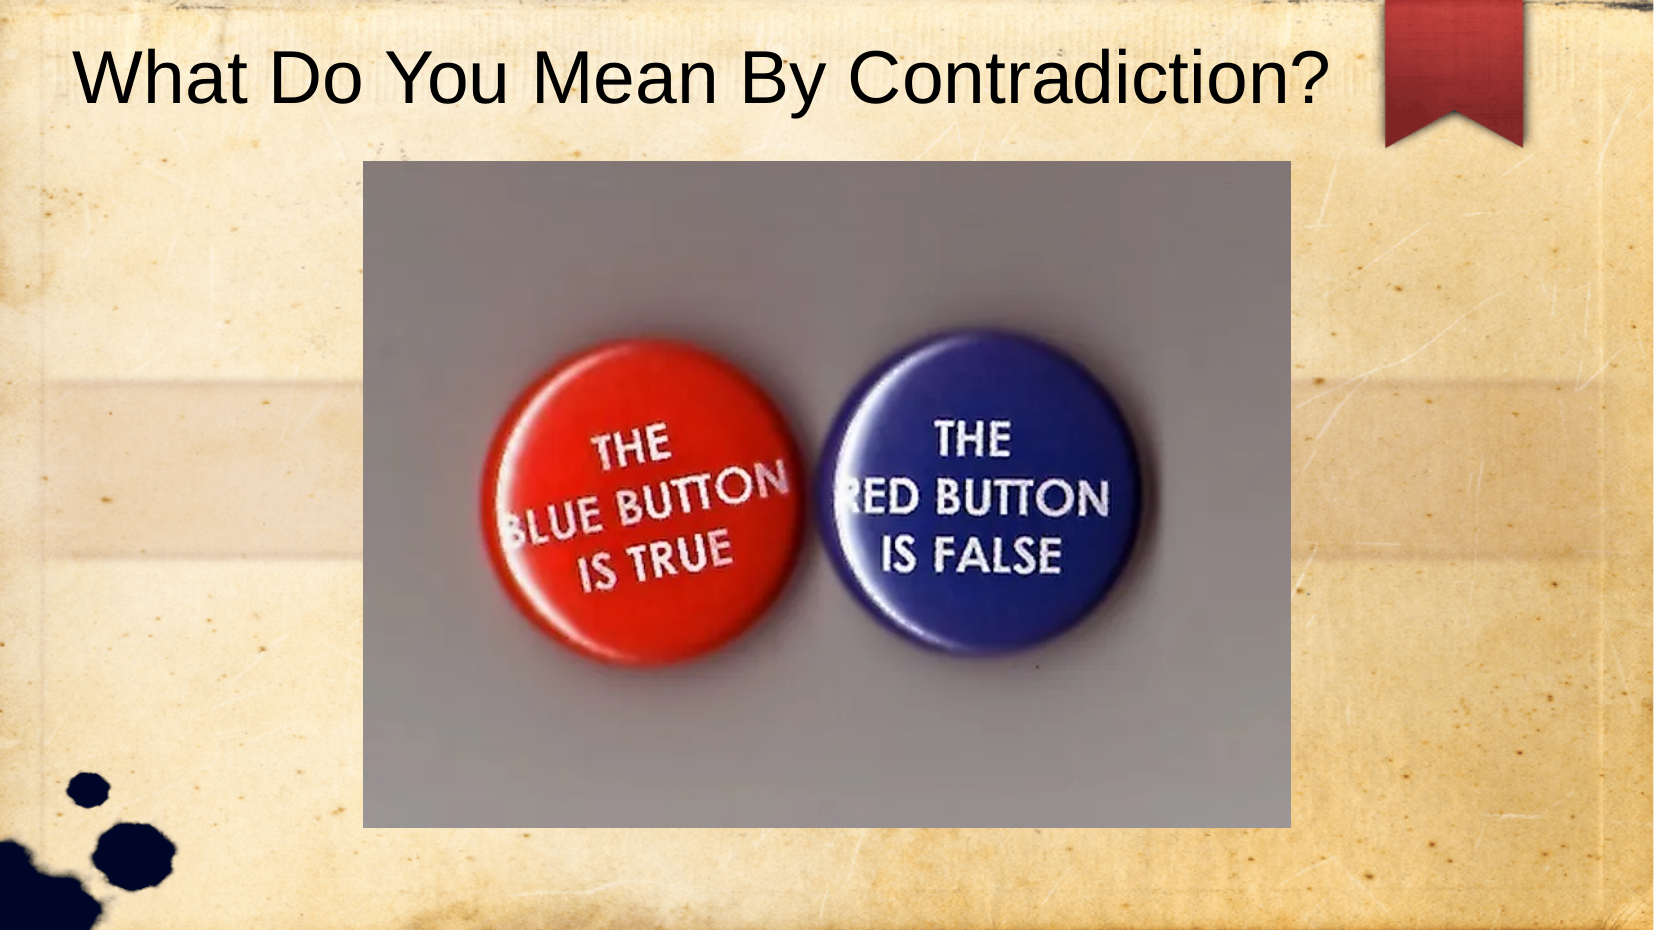

# What Do You Mean By Contradiction?